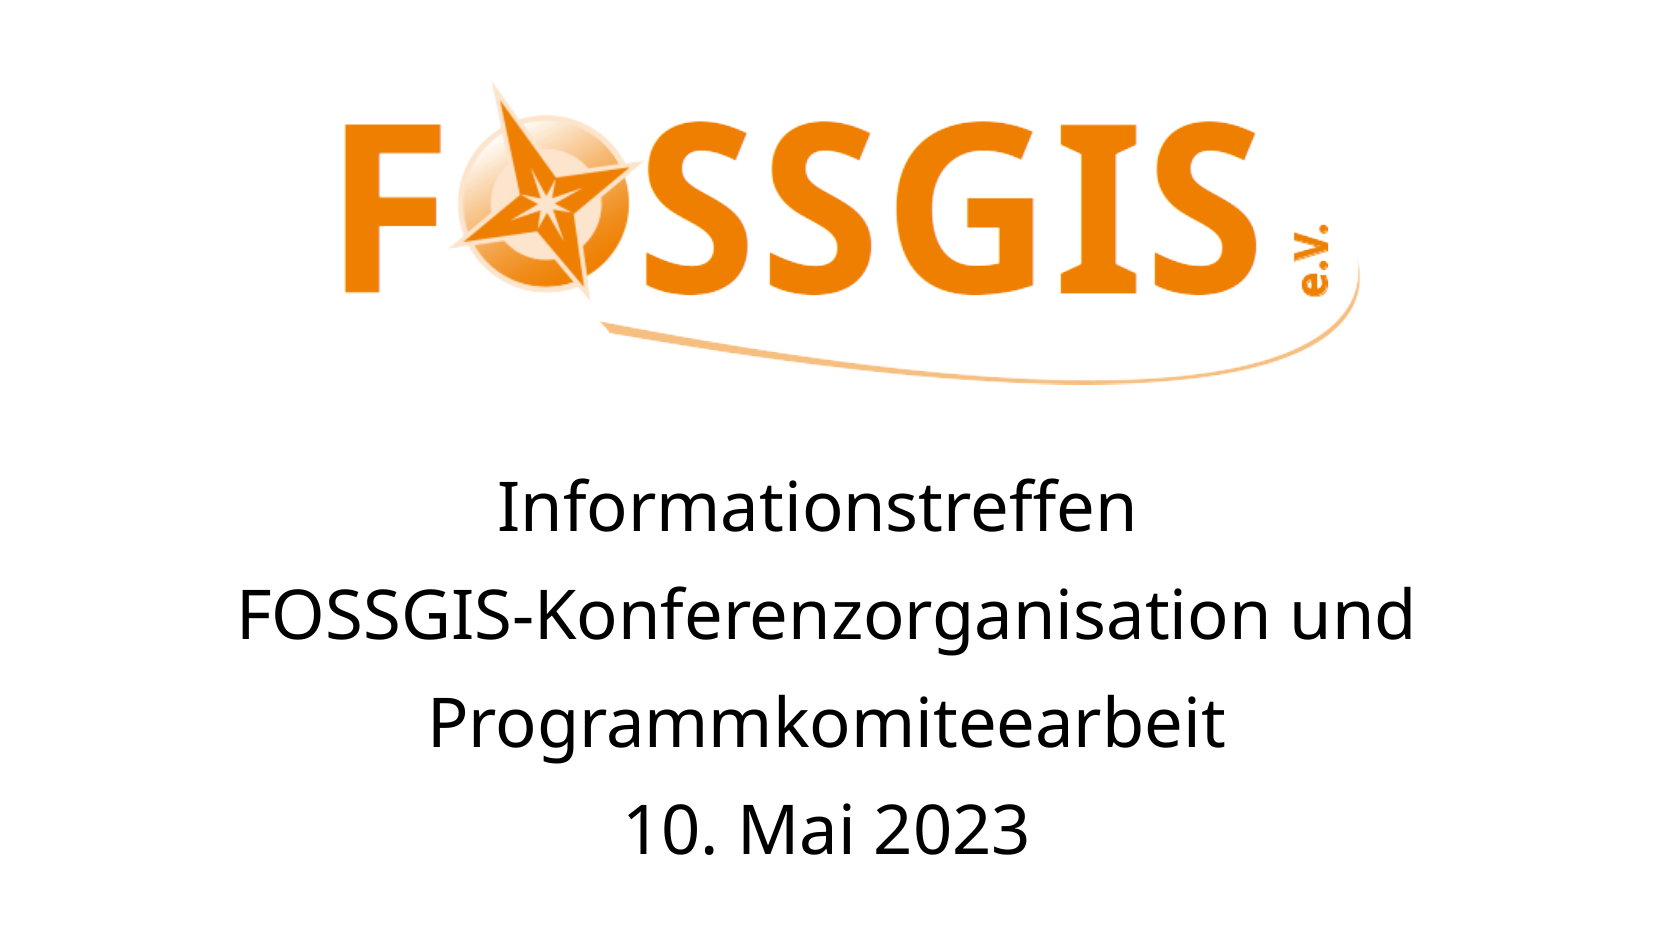

# Informationstreffen FOSSGIS-Konferenzorganisation und Programmkomiteearbeit 10. Mai 2023